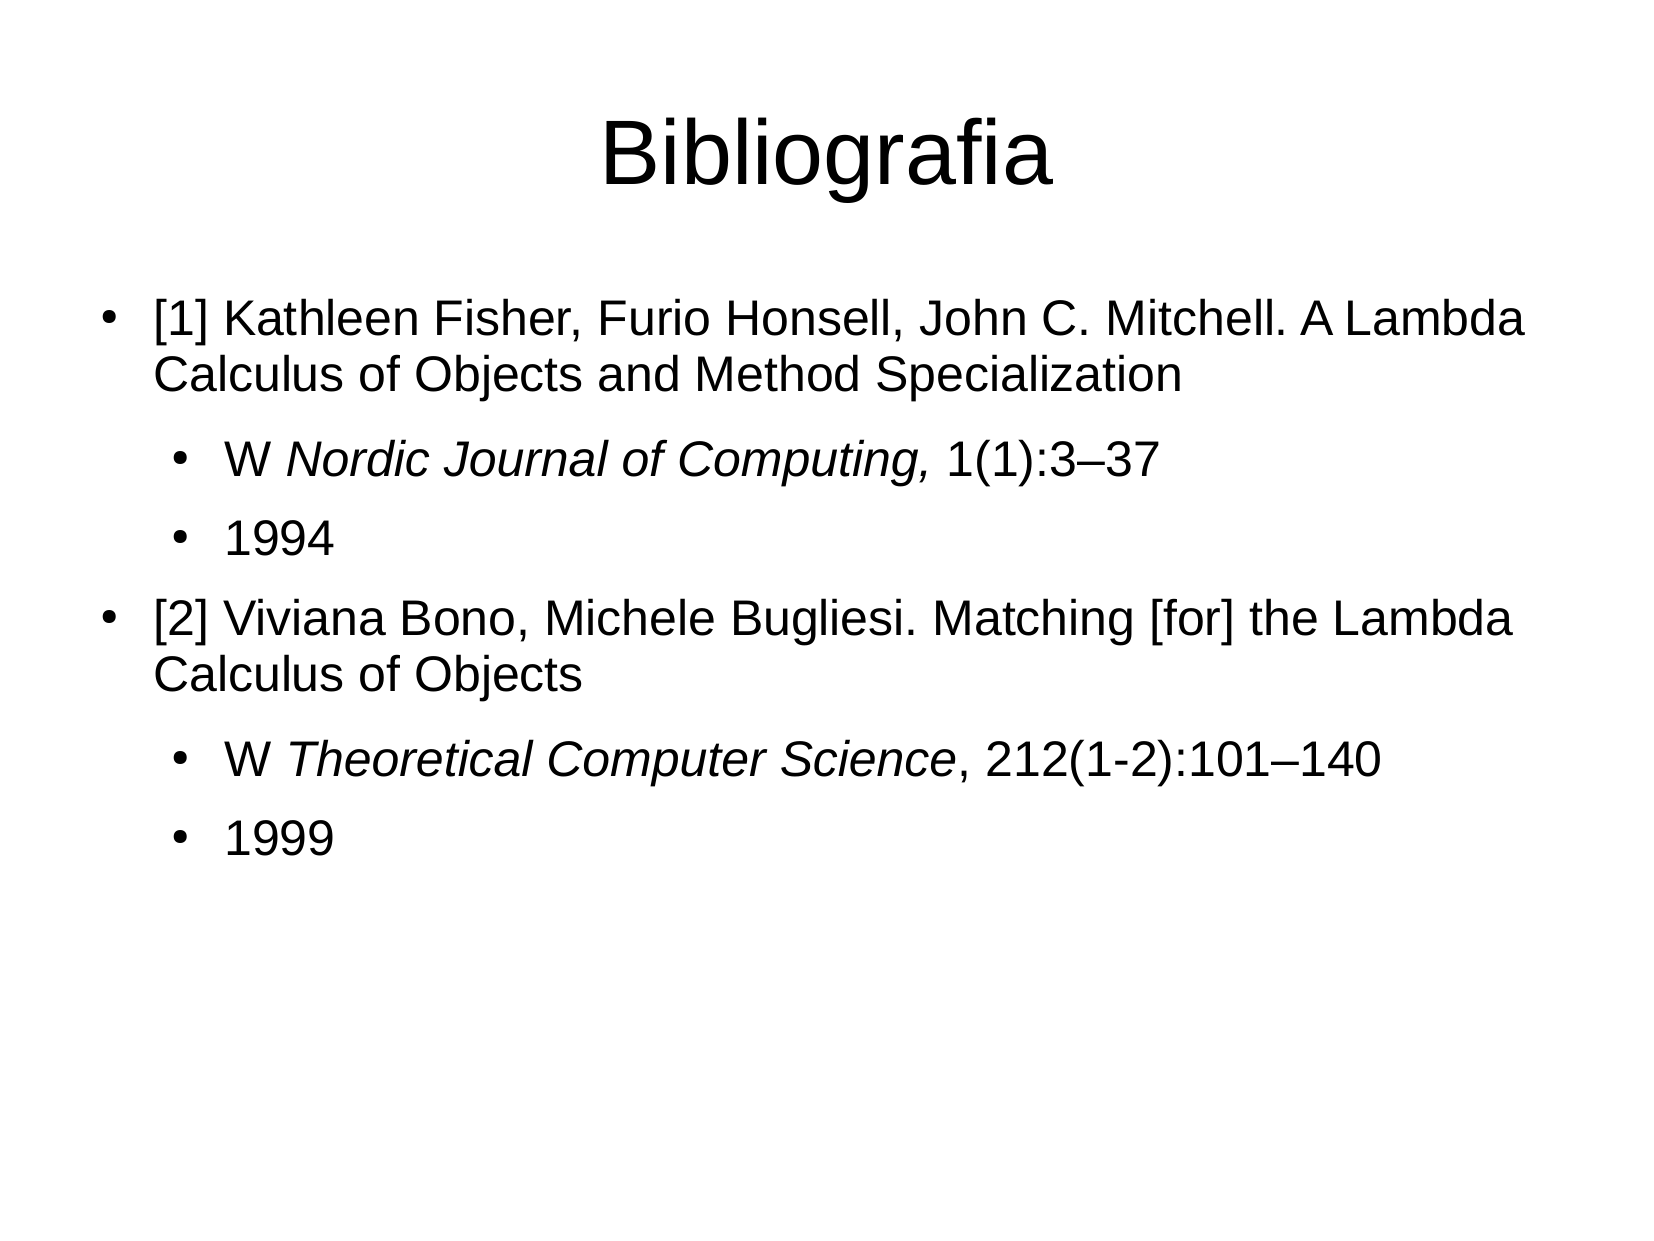

# Bibliografia
[1] Kathleen Fisher, Furio Honsell, John C. Mitchell. A Lambda Calculus of Objects and Method Specialization
W Nordic Journal of Computing, 1(1):3–37
1994
[2] Viviana Bono, Michele Bugliesi. Matching [for] the Lambda Calculus of Objects
W Theoretical Computer Science, 212(1-2):101–140
1999